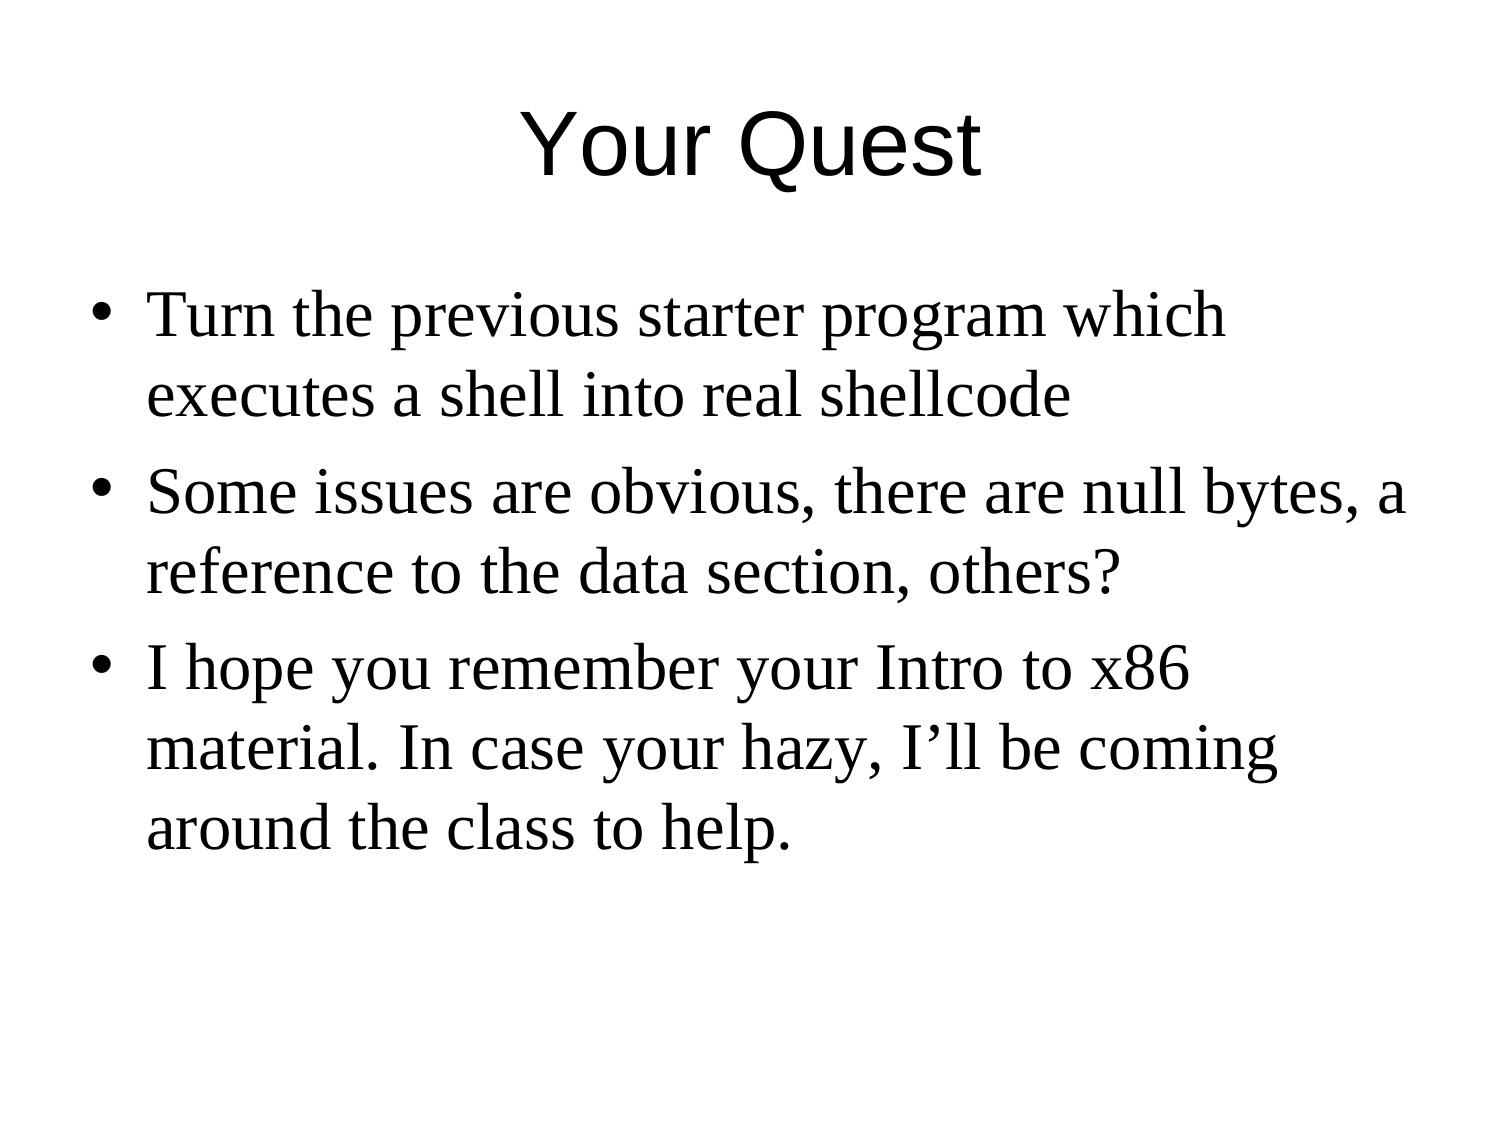

# Your Quest
Turn the previous starter program which executes a shell into real shellcode
Some issues are obvious, there are null bytes, a reference to the data section, others?
I hope you remember your Intro to x86 material. In case your hazy, I’ll be coming around the class to help.